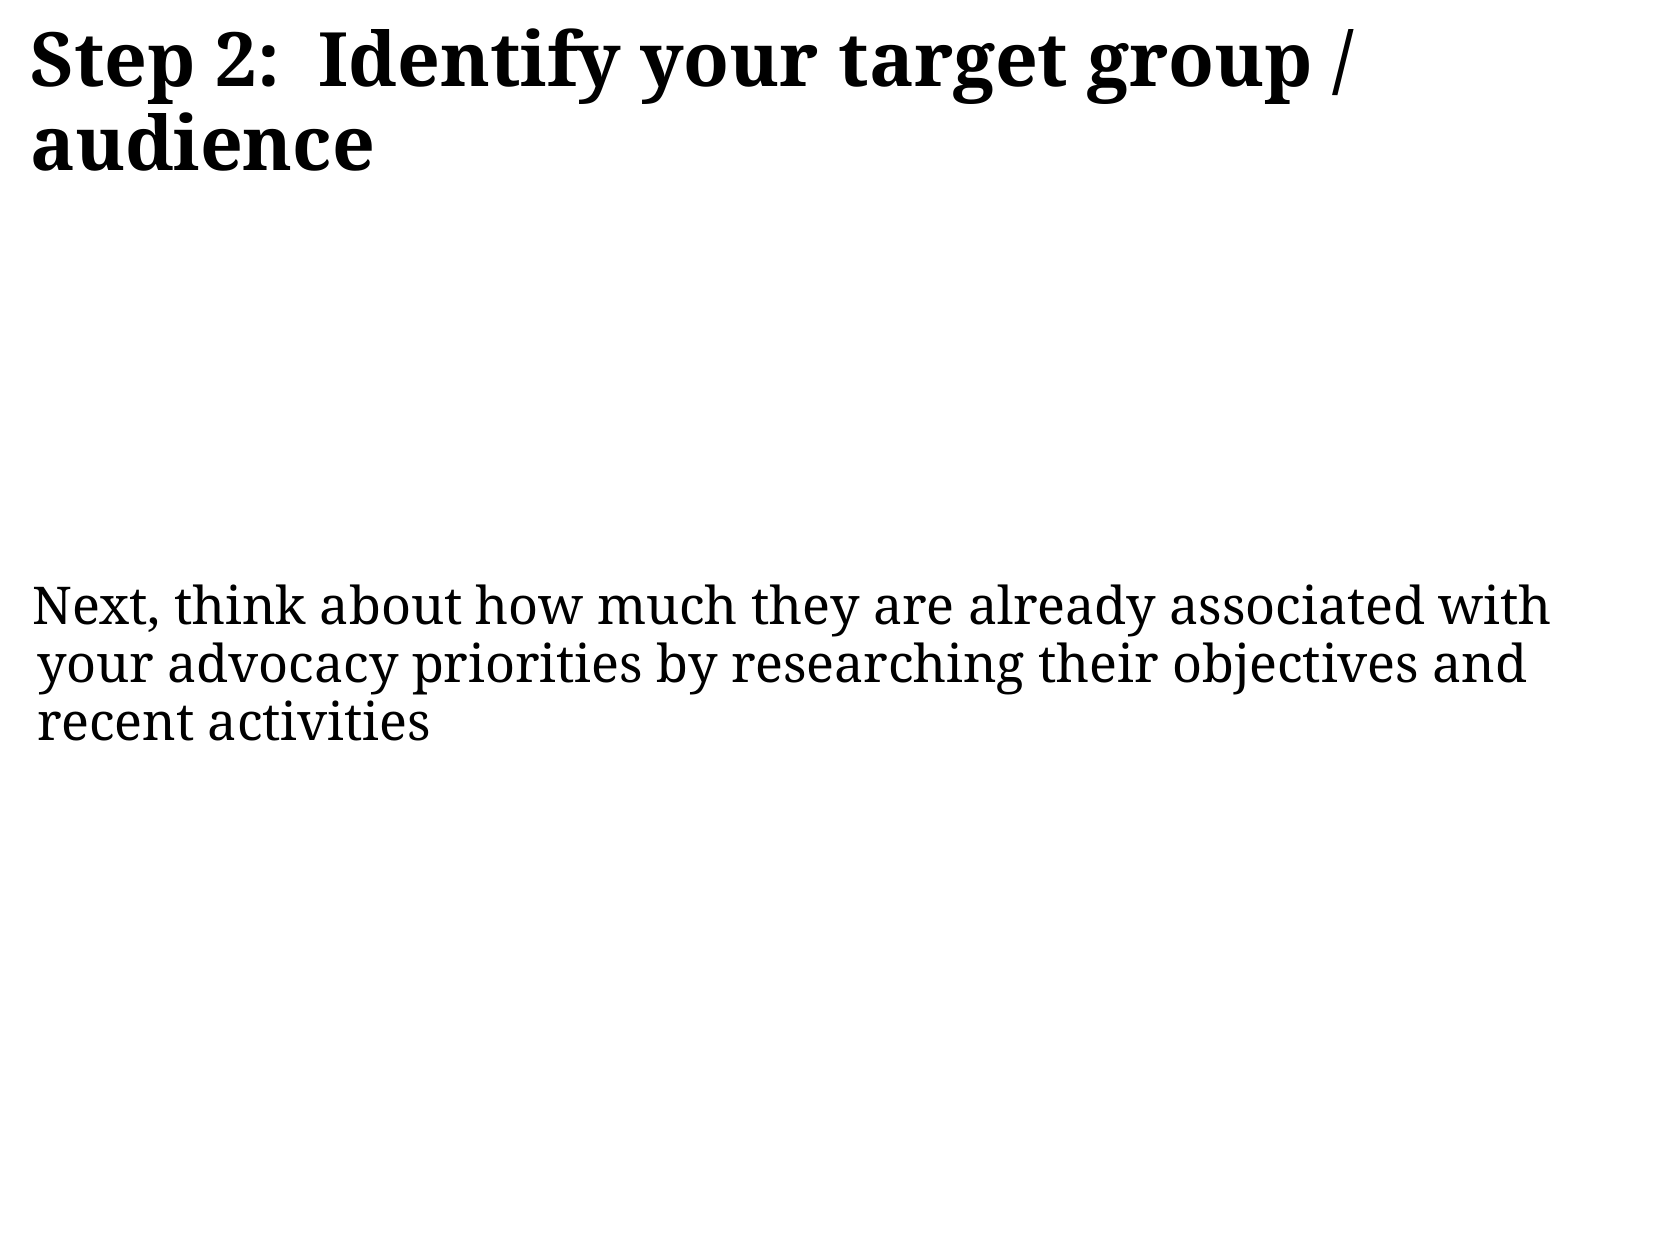

# Step 2: Identify your target group / audience
Next, think about how much they are already associated with your advocacy priorities by researching their objectives and recent activities